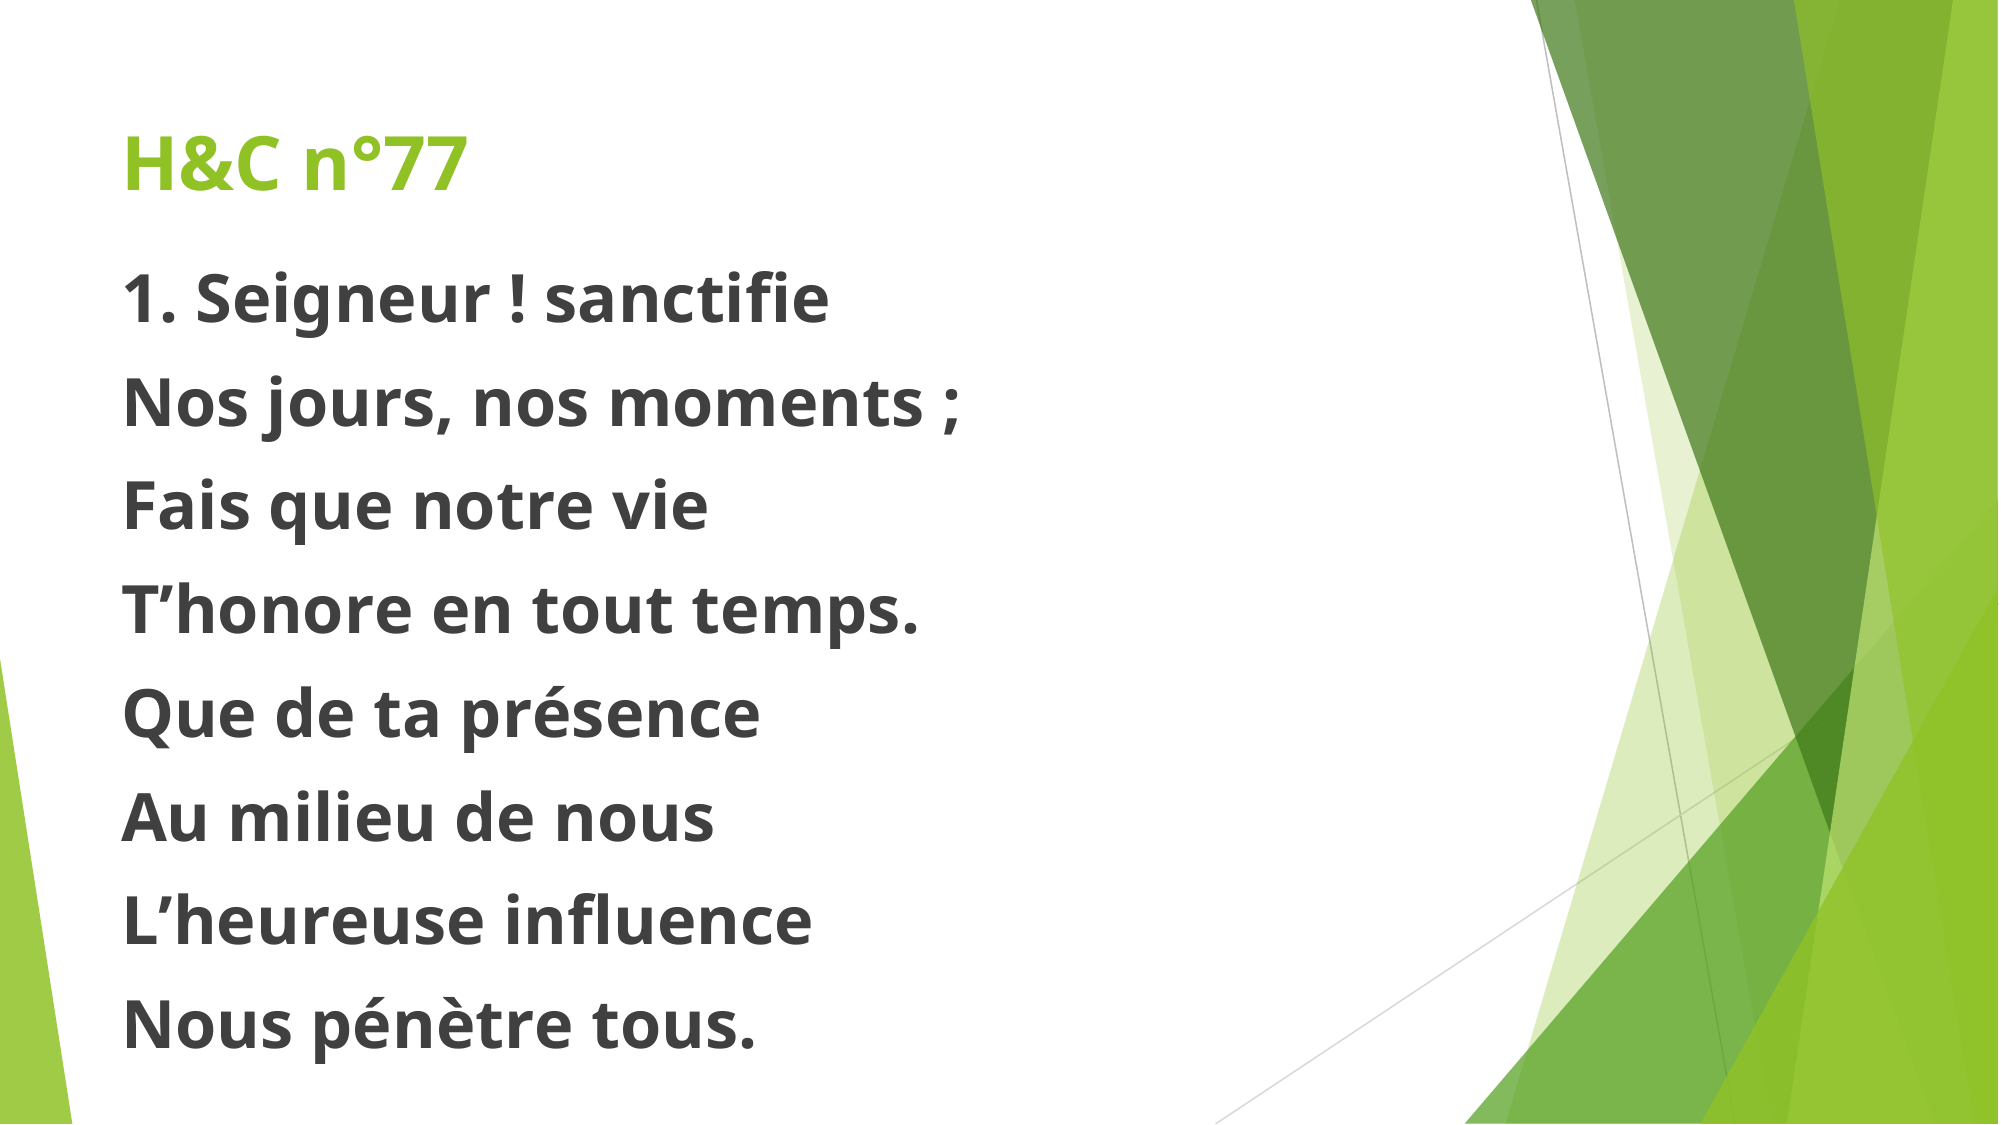

H&C n°77
1. Seigneur ! sanctifie
Nos jours, nos moments ;
Fais que notre vie
T’honore en tout temps.
Que de ta présence
Au milieu de nous
L’heureuse influence
Nous pénètre tous.